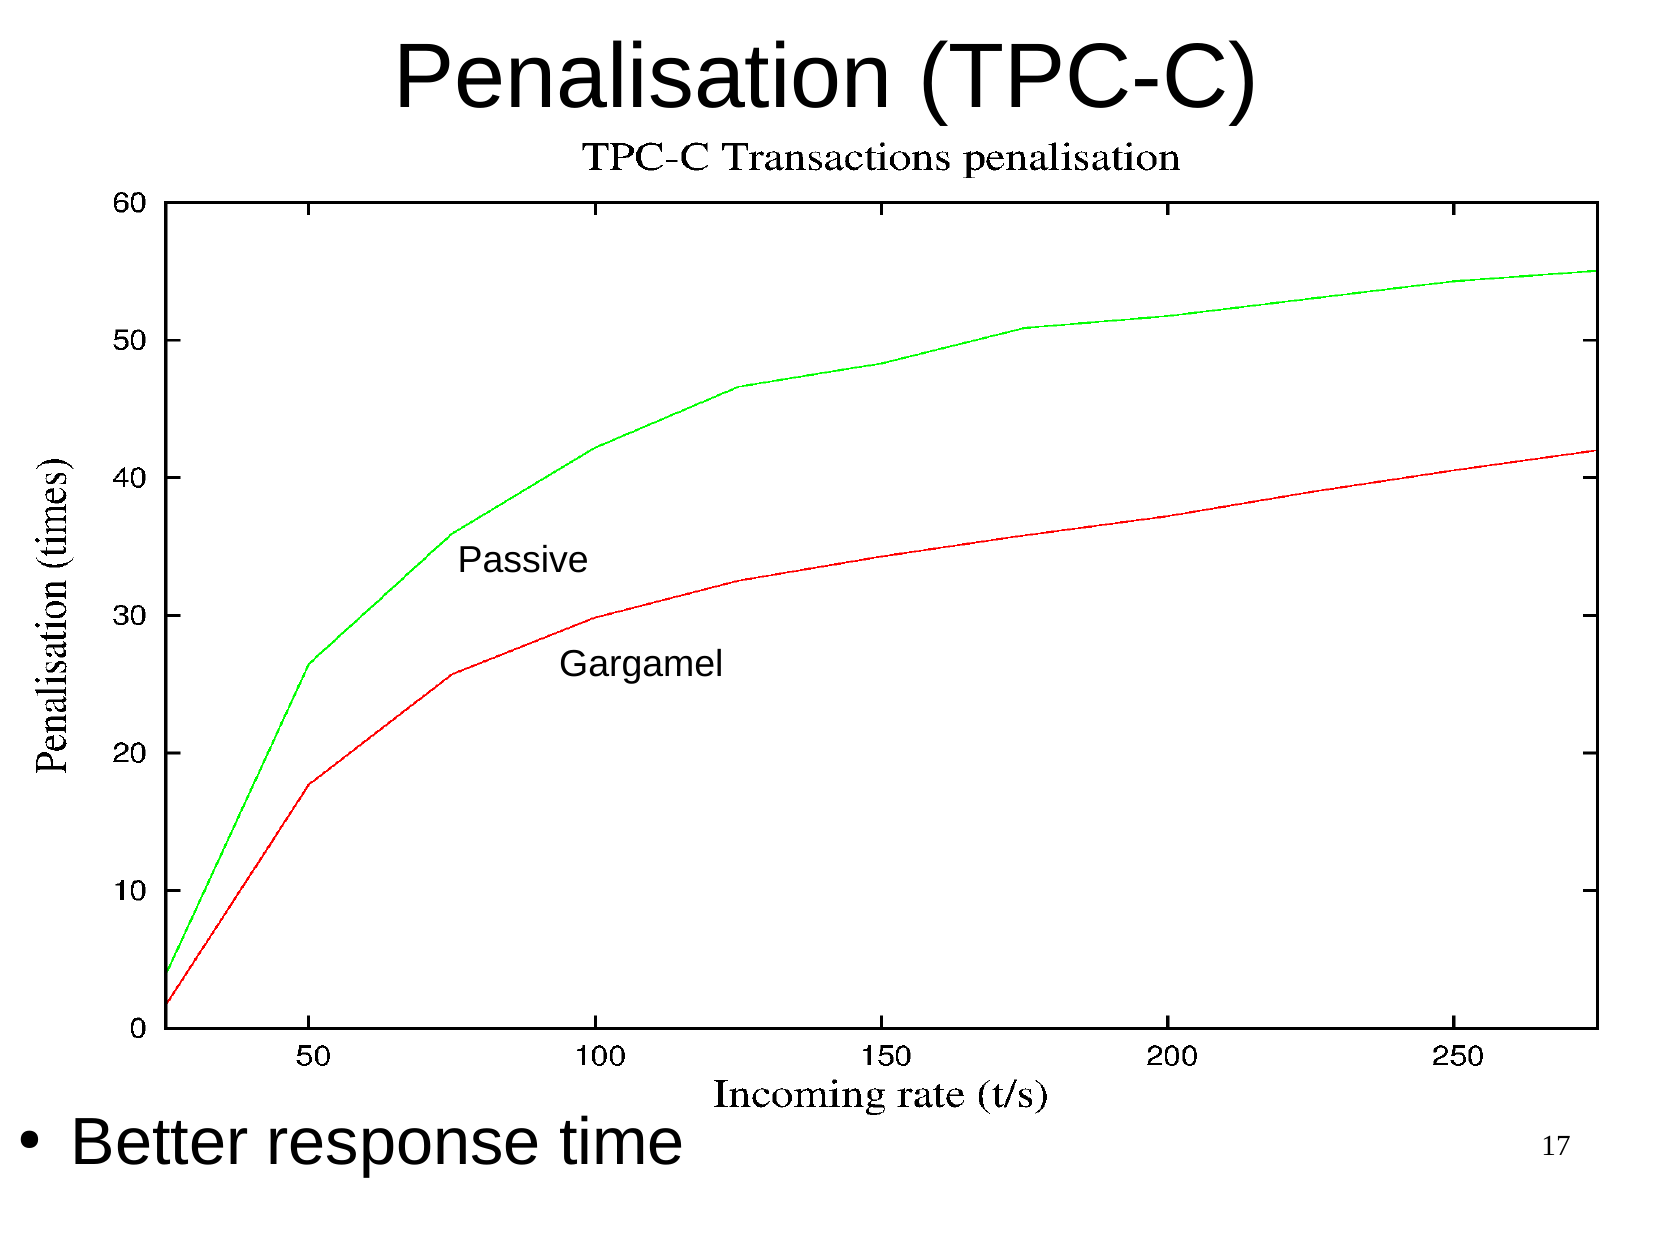

# Penalisation (TPC-C)
Passive
Gargamel
Better response time
17